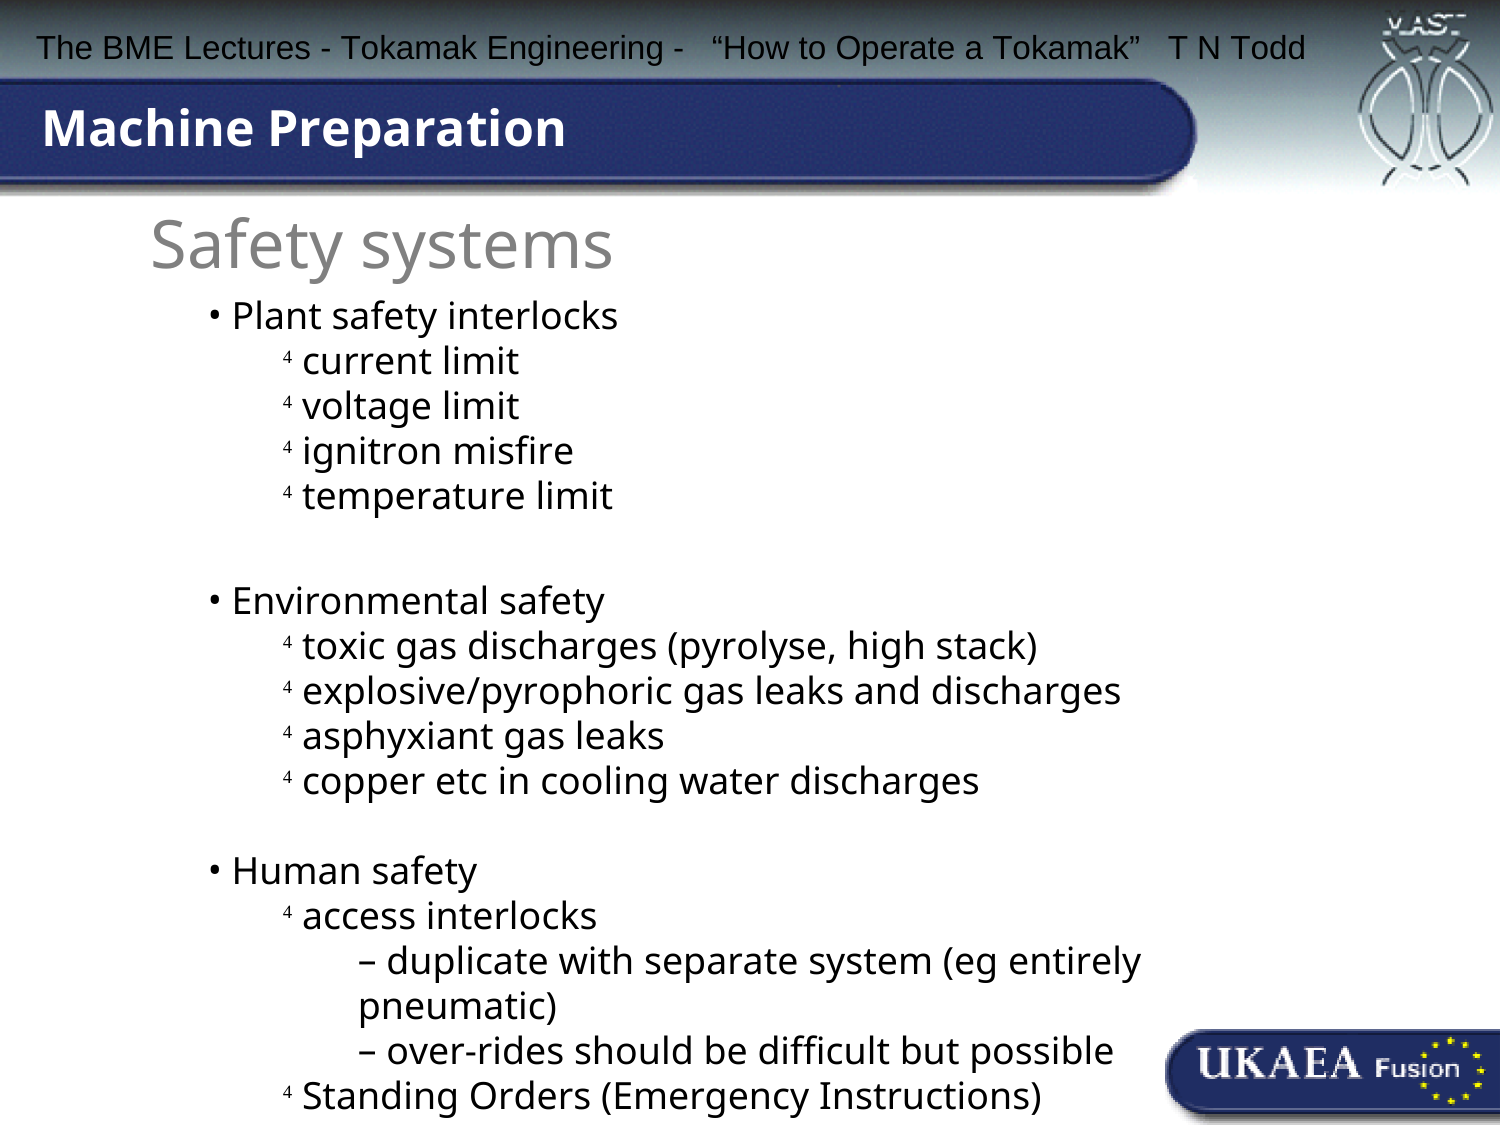

Machine Preparation
The BME Lectures - Tokamak Engineering - “How to Operate a Tokamak” T N Todd
Safety systems
 Plant safety interlocks
 current limit
 voltage limit
 ignitron misfire
 temperature limit
 Environmental safety
 toxic gas discharges (pyrolyse, high stack)
 explosive/pyrophoric gas leaks and discharges
 asphyxiant gas leaks
 copper etc in cooling water discharges
 Human safety
 access interlocks
 duplicate with separate system (eg entirely pneumatic)
 over-rides should be difficult but possible
 Standing Orders (Emergency Instructions)